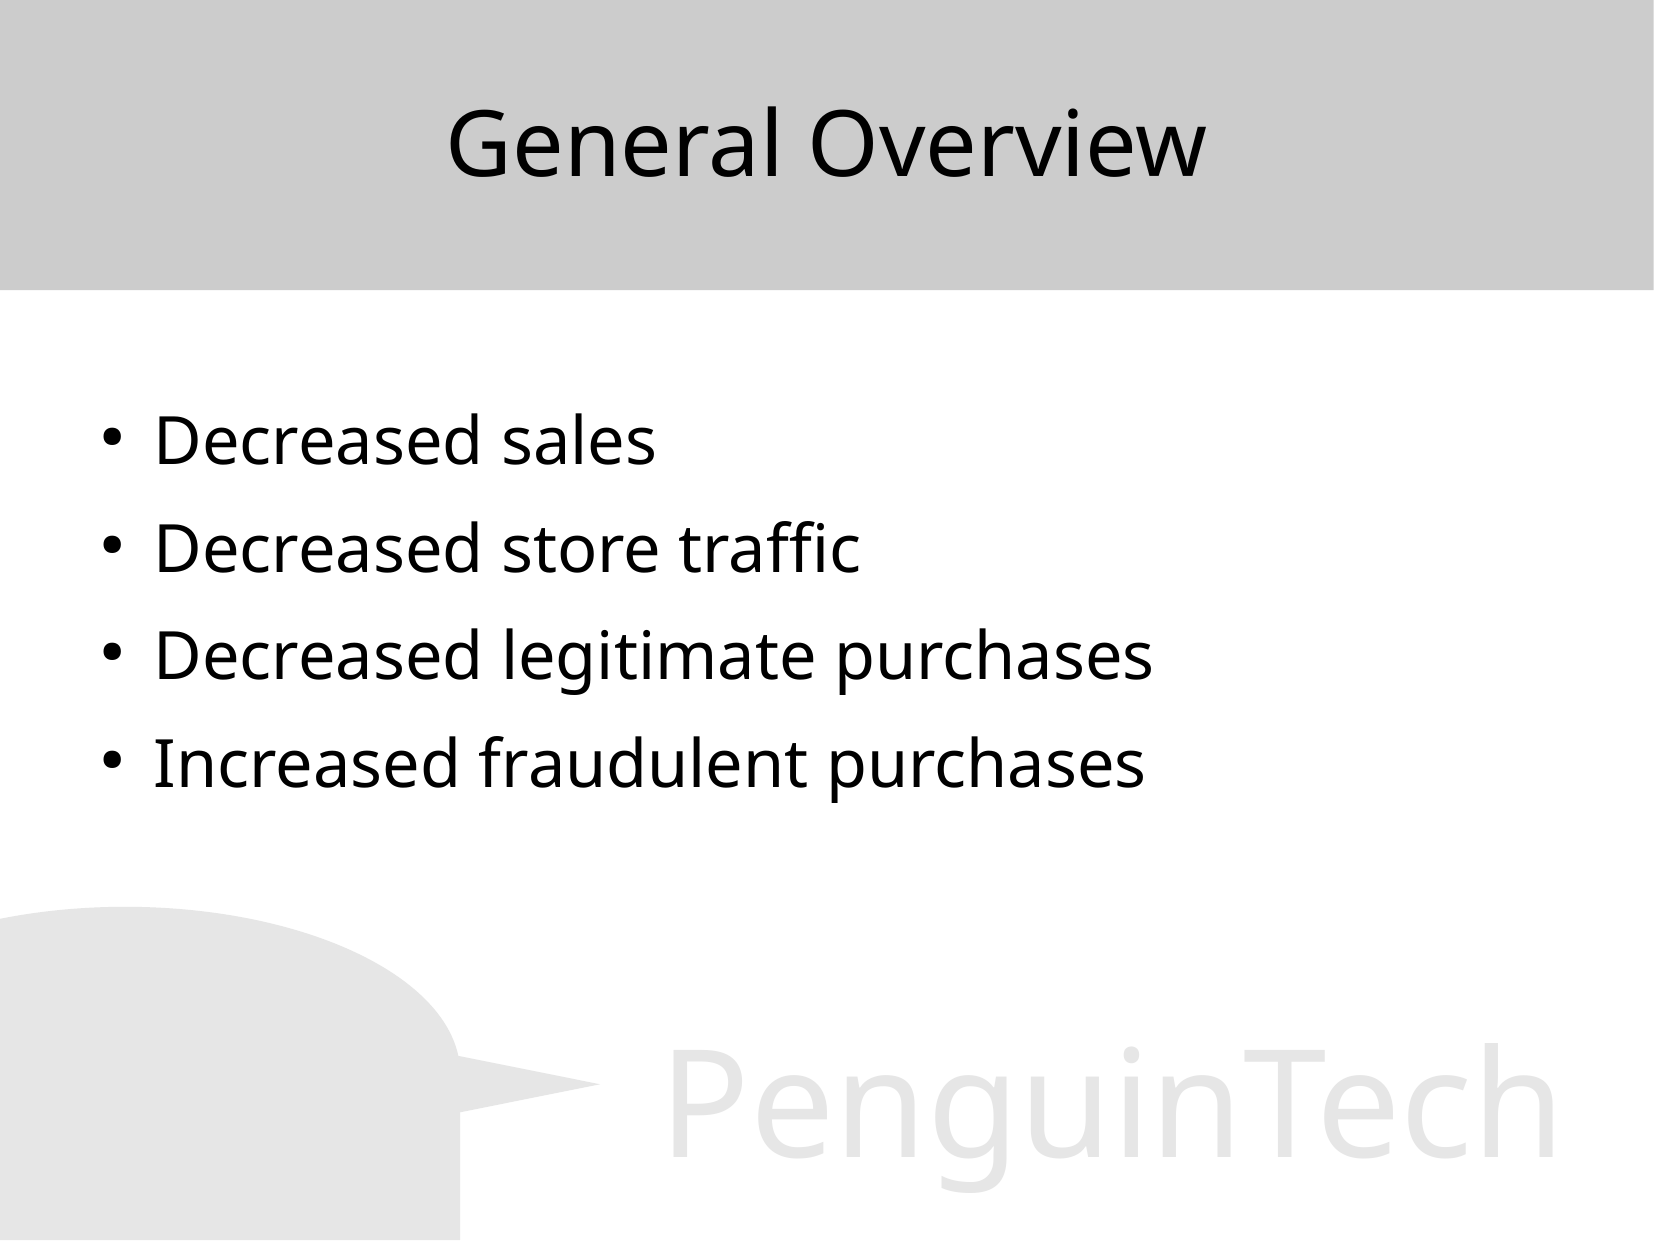

# General Overview
Decreased sales
Decreased store traffic
Decreased legitimate purchases
Increased fraudulent purchases